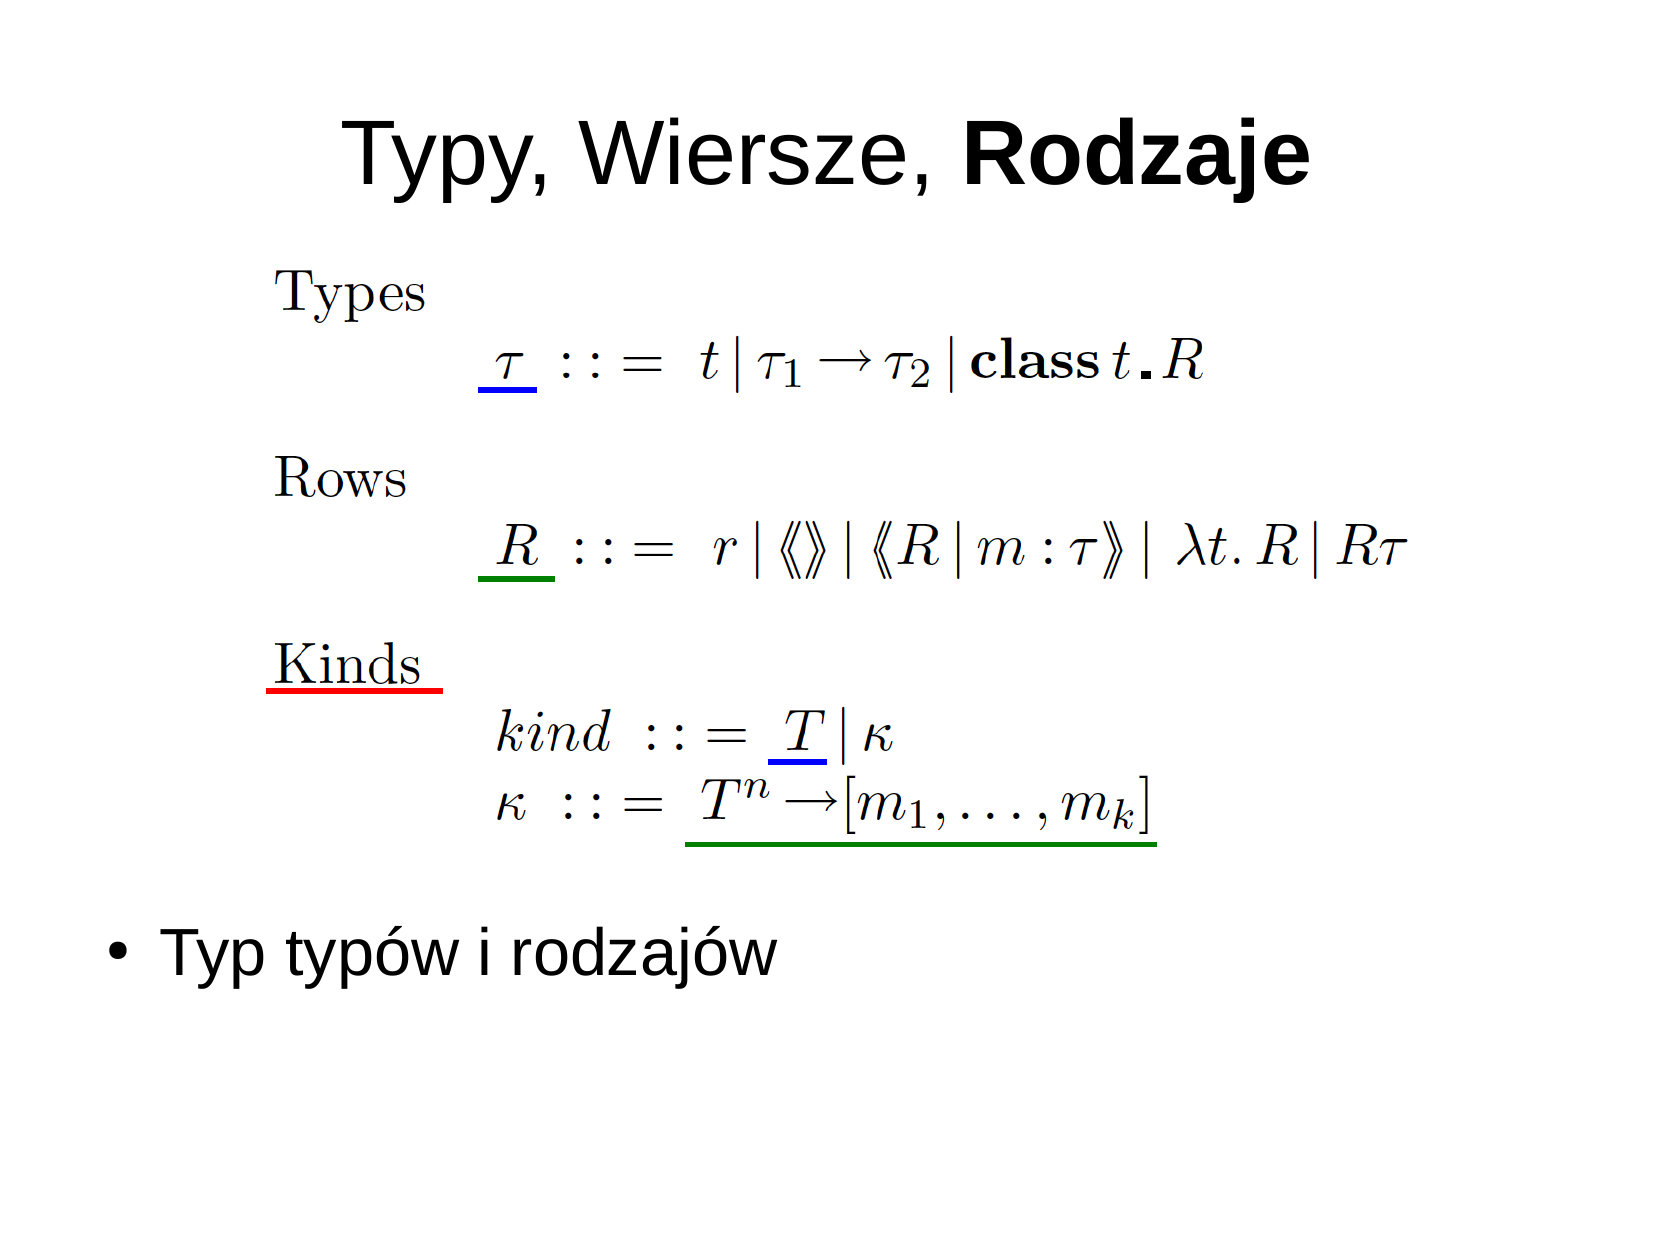

# Typy, Wiersze, Rodzaje
Typ typów i rodzajów